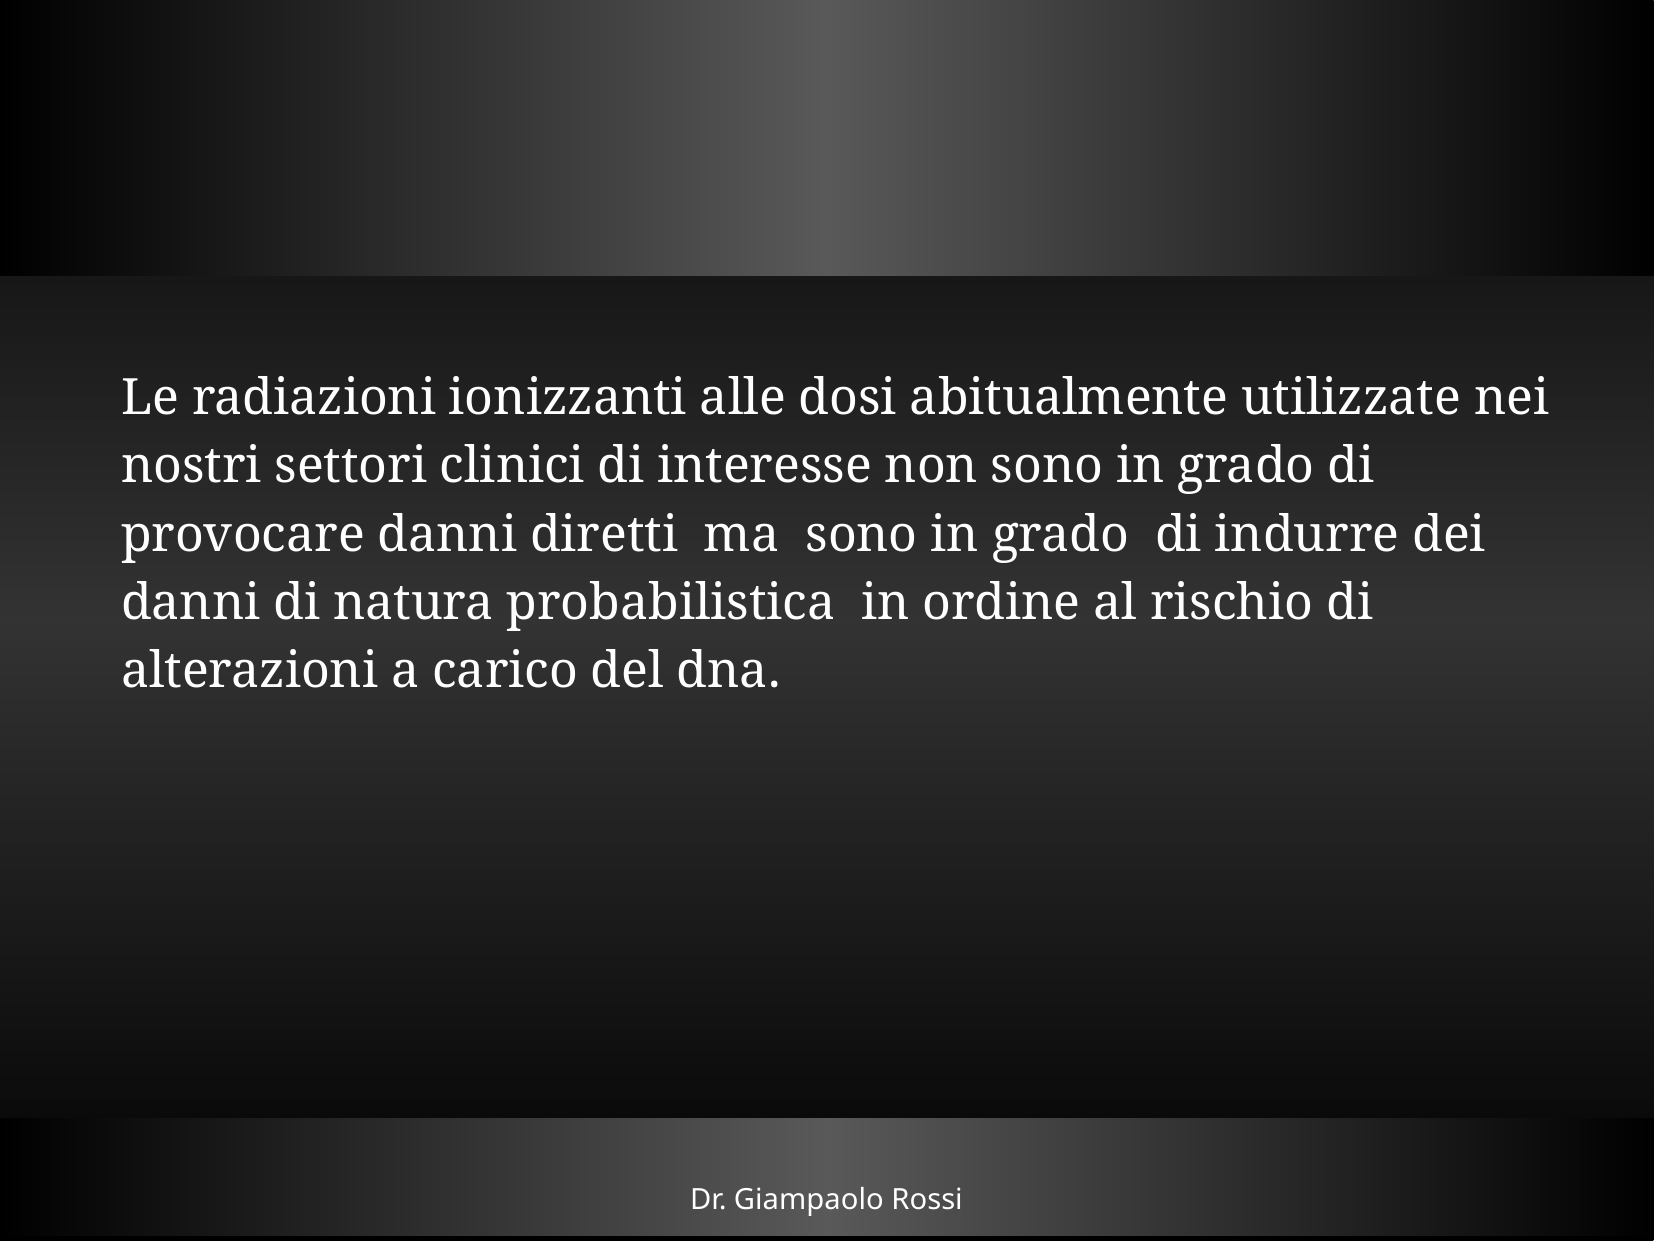

#
Le radiazioni ionizzanti alle dosi abitualmente utilizzate nei nostri settori clinici di interesse non sono in grado di provocare danni diretti ma sono in grado di indurre dei danni di natura probabilistica in ordine al rischio di alterazioni a carico del dna.